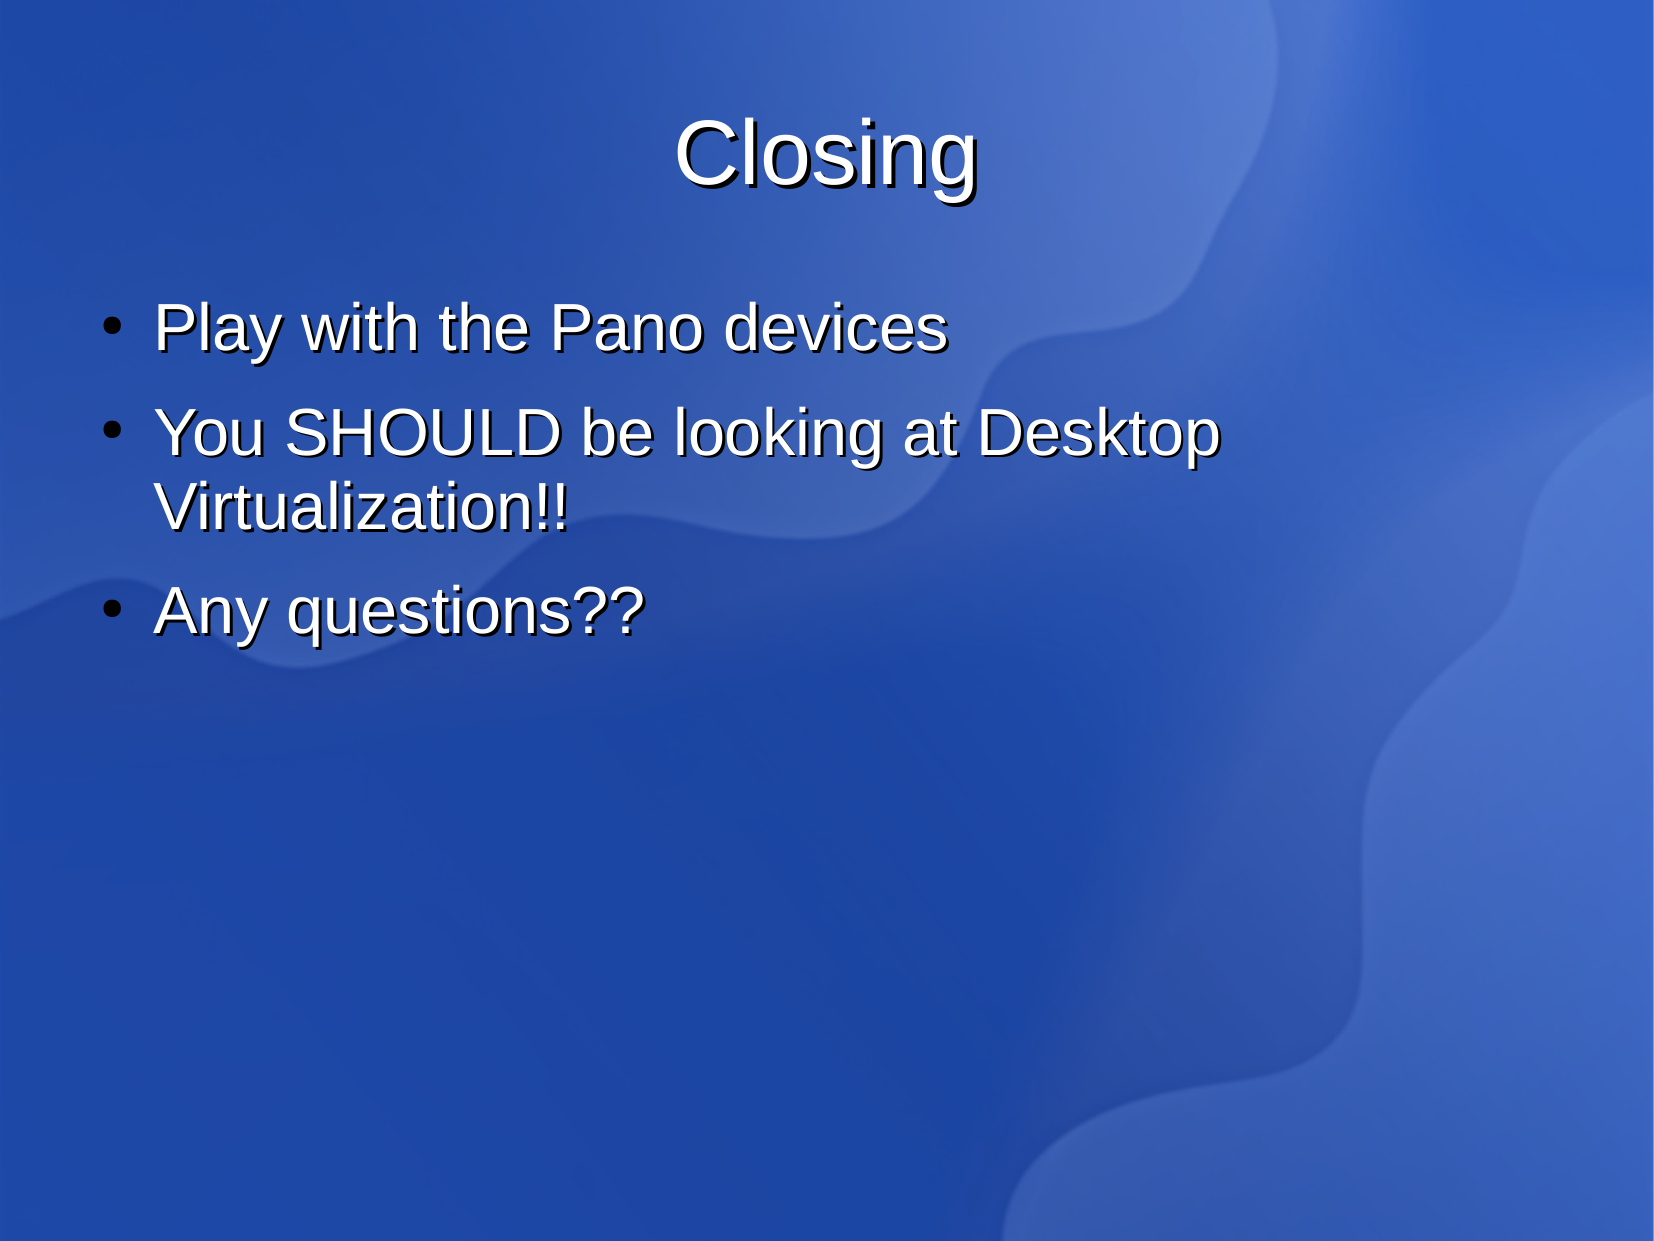

# Closing
Play with the Pano devices
You SHOULD be looking at Desktop Virtualization!!
Any questions??